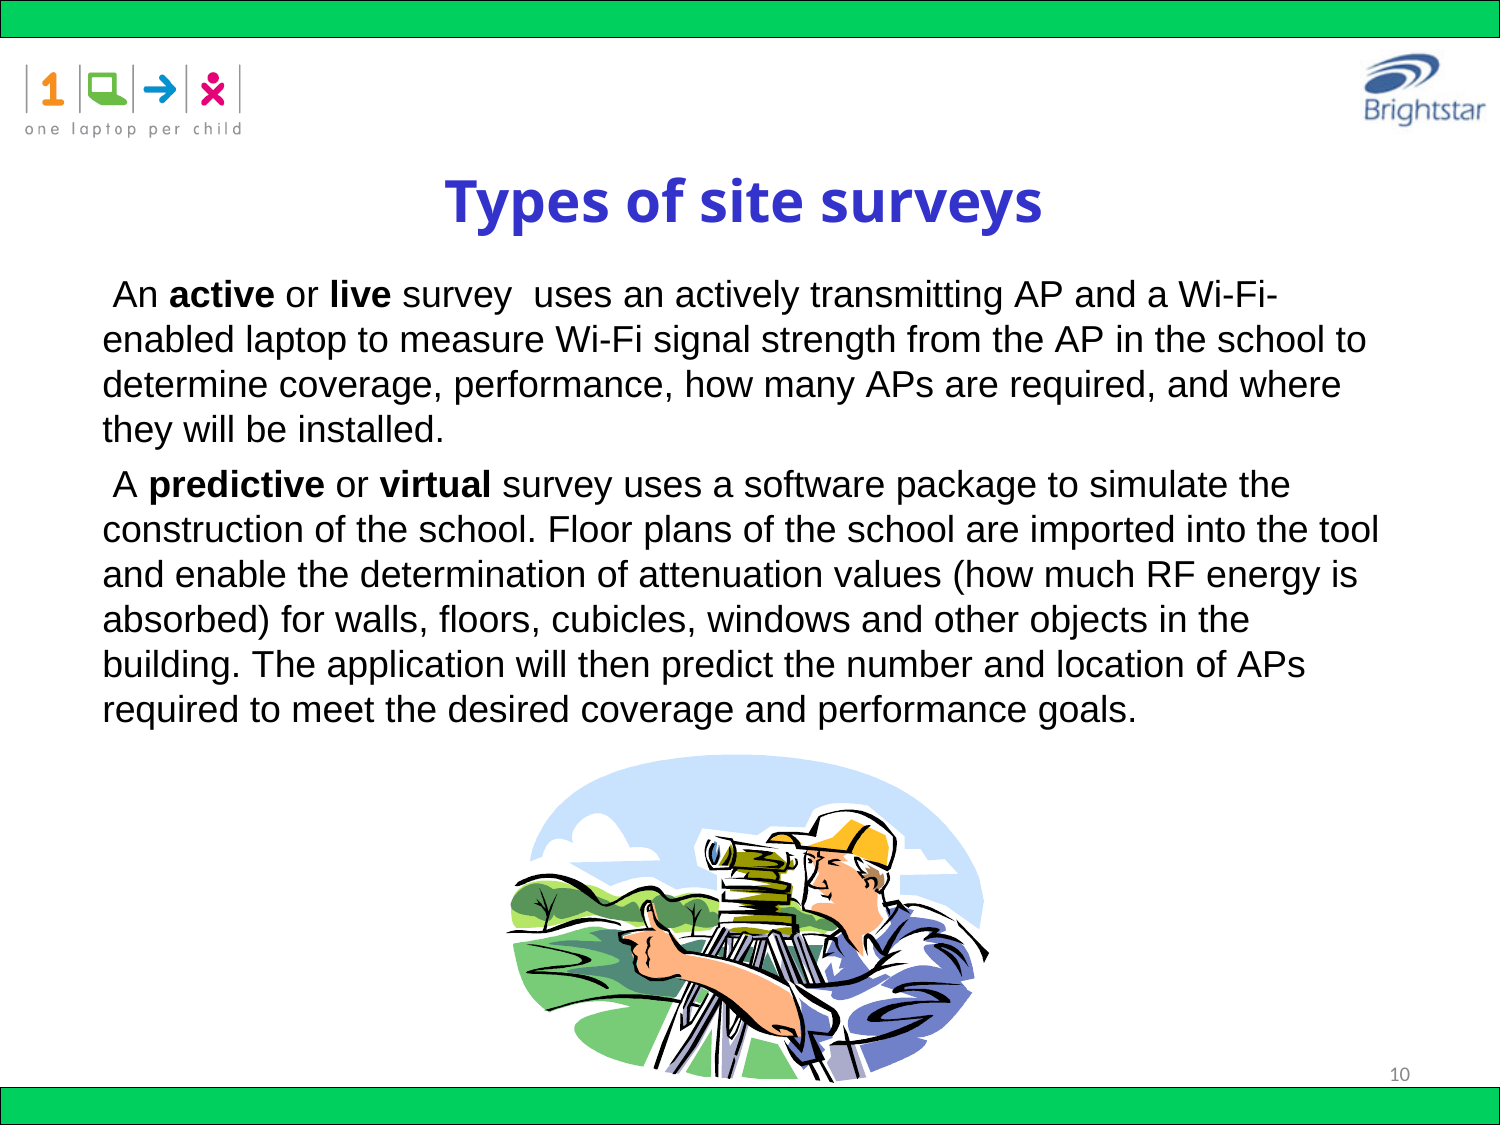

# Types of site surveys
 An active or live survey uses an actively transmitting AP and a Wi-Fi-enabled laptop to measure Wi-Fi signal strength from the AP in the school to determine coverage, performance, how many APs are required, and where they will be installed.
 A predictive or virtual survey uses a software package to simulate the construction of the school. Floor plans of the school are imported into the tool and enable the determination of attenuation values (how much RF energy is absorbed) for walls, floors, cubicles, windows and other objects in the building. The application will then predict the number and location of APs required to meet the desired coverage and performance goals.